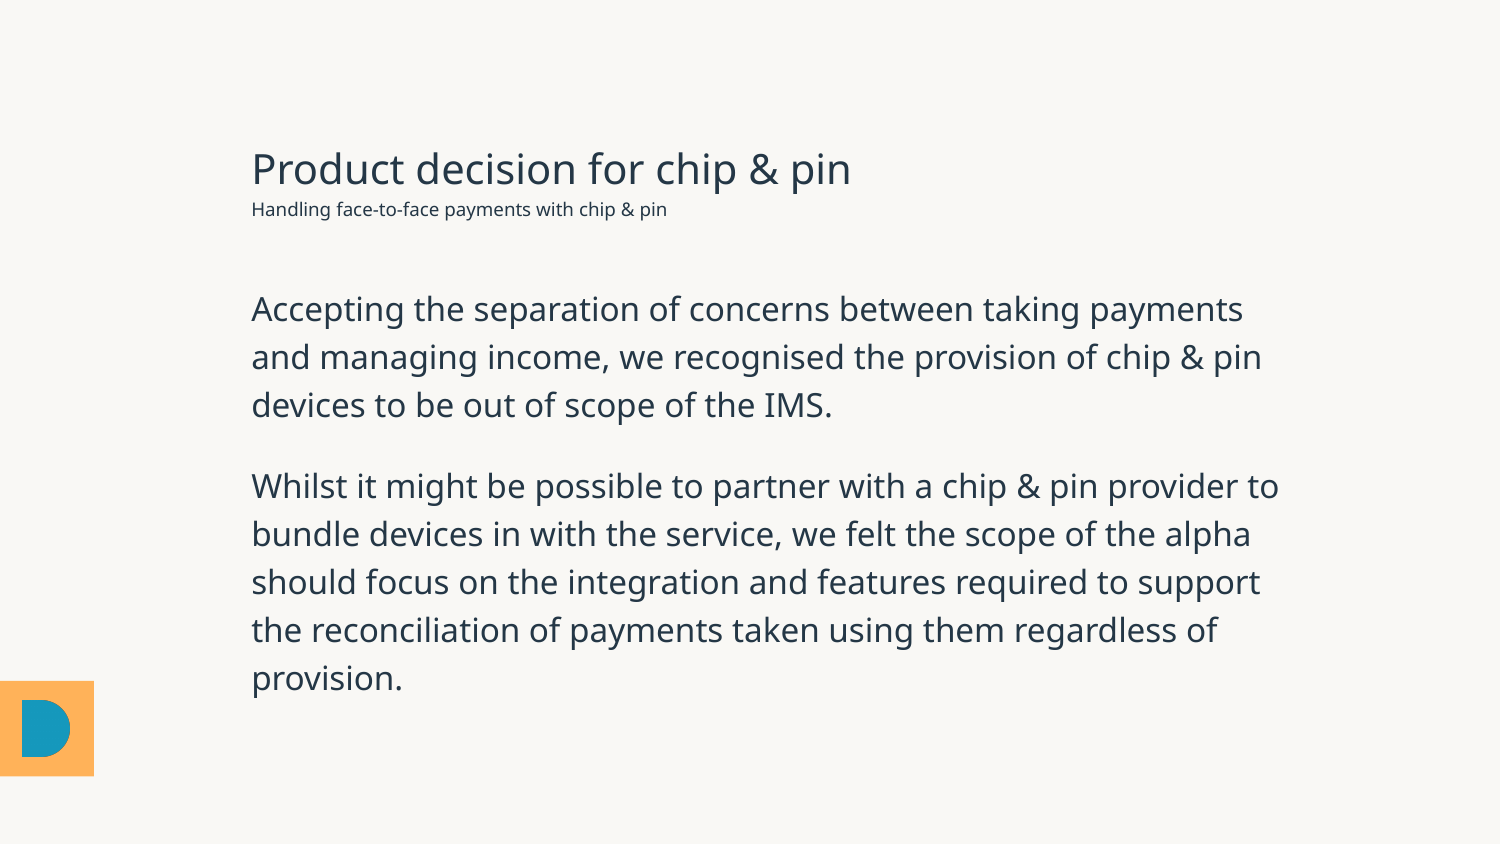

# Product decision for chip & pin Handling face-to-face payments with chip & pin
Accepting the separation of concerns between taking payments and managing income, we recognised the provision of chip & pin devices to be out of scope of the IMS.
Whilst it might be possible to partner with a chip & pin provider to bundle devices in with the service, we felt the scope of the alpha should focus on the integration and features required to support the reconciliation of payments taken using them regardless of provision.